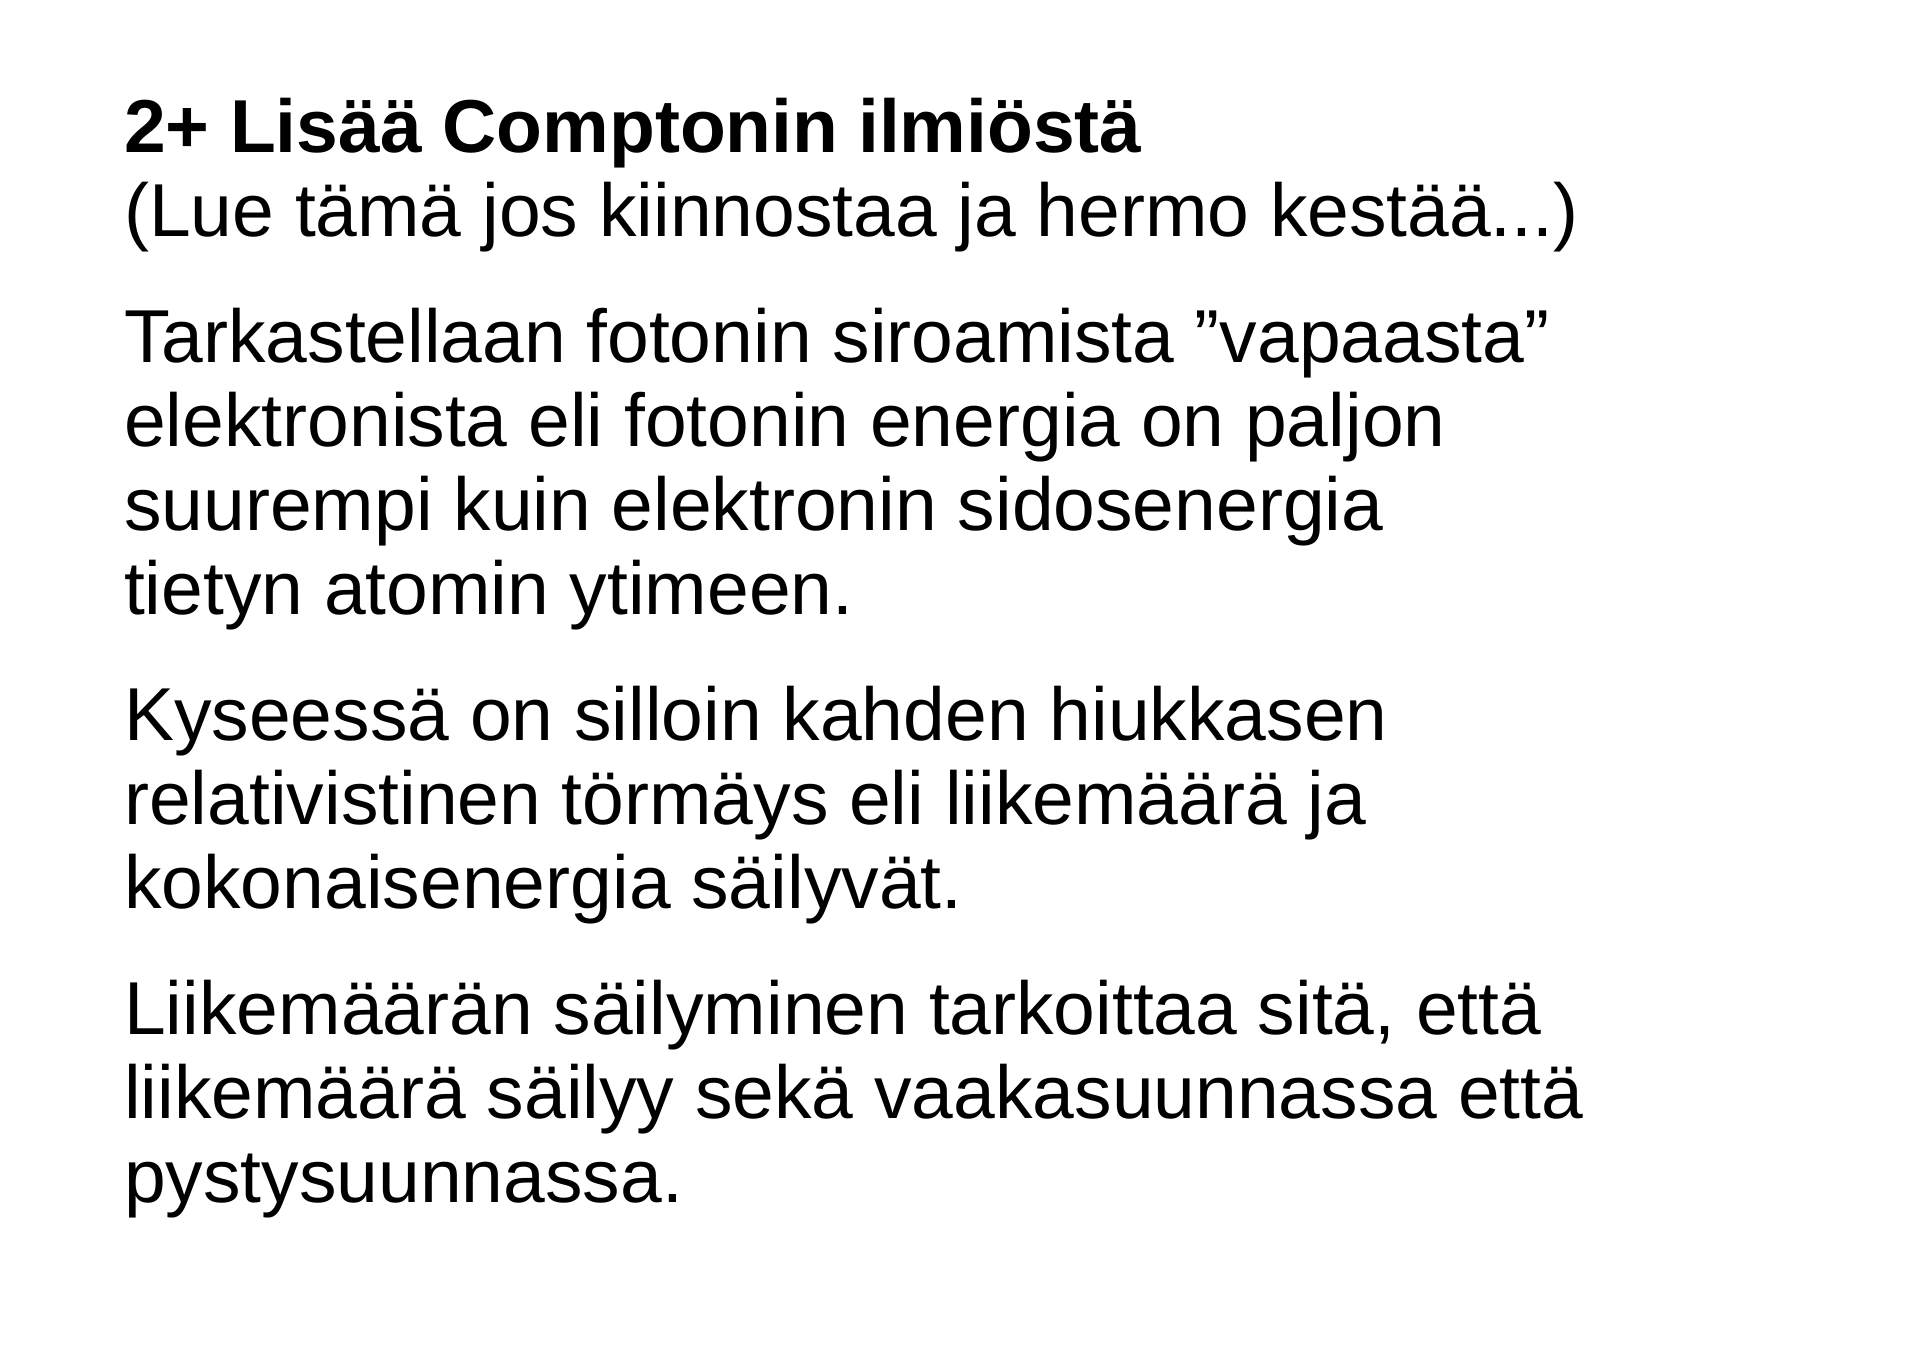

2+ Lisää Comptonin ilmiöstä
(Lue tämä jos kiinnostaa ja hermo kestää...)
Tarkastellaan fotonin siroamista ”vapaasta”
elektronista eli fotonin energia on paljon
suurempi kuin elektronin sidosenergia
tietyn atomin ytimeen.
Kyseessä on silloin kahden hiukkasen
relativistinen törmäys eli liikemäärä ja
kokonaisenergia säilyvät.
Liikemäärän säilyminen tarkoittaa sitä, että
liikemäärä säilyy sekä vaakasuunnassa että
pystysuunnassa.